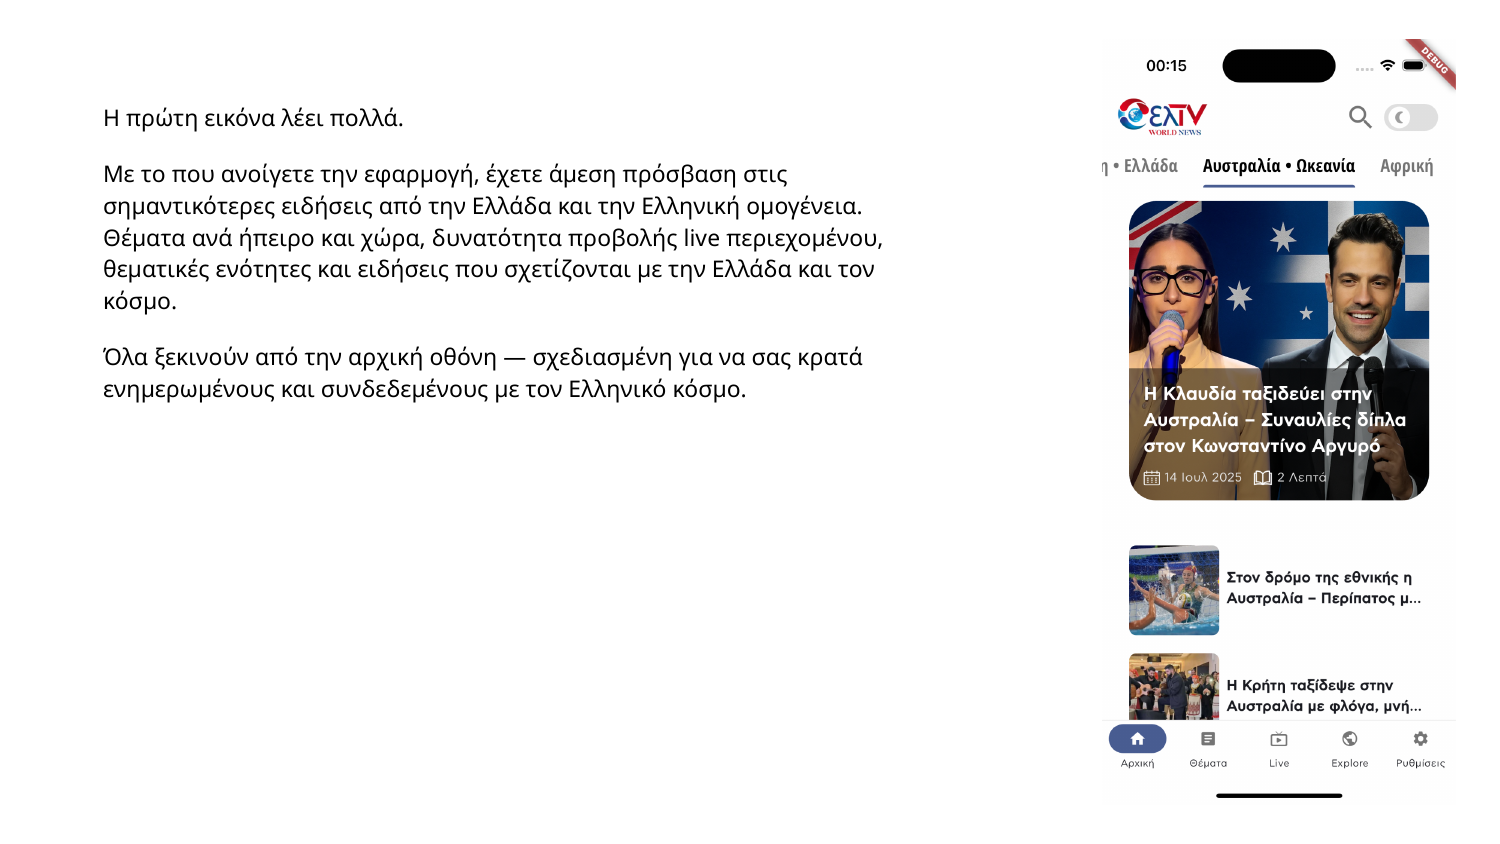

Η πρώτη εικόνα λέει πολλά.
Με το που ανοίγετε την εφαρμογή, έχετε άμεση πρόσβαση στις σημαντικότερες ειδήσεις από την Ελλάδα και την Ελληνική ομογένεια. Θέματα ανά ήπειρο και χώρα, δυνατότητα προβολής live περιεχομένου, θεματικές ενότητες και ειδήσεις που σχετίζονται με την Ελλάδα και τον κόσμο.
Όλα ξεκινούν από την αρχική οθόνη — σχεδιασμένη για να σας κρατά ενημερωμένους και συνδεδεμένους με τον Ελληνικό κόσμο.